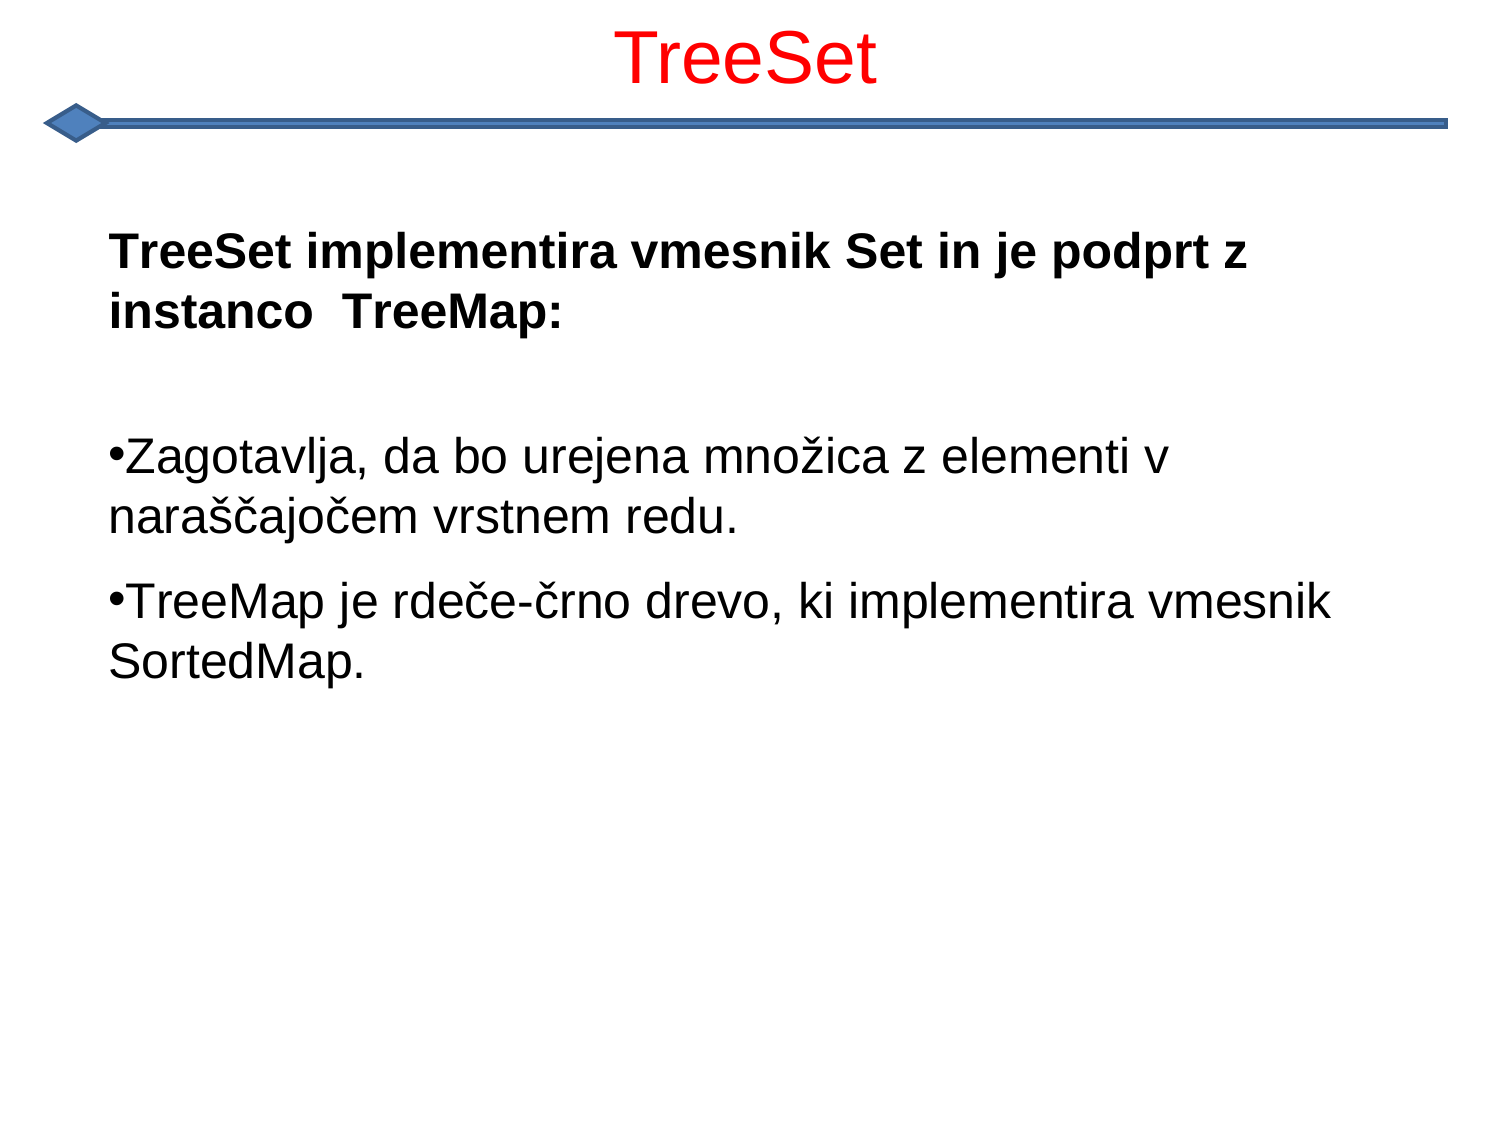

# TreeSet
TreeSet implementira vmesnik Set in je podprt z instanco TreeMap:
Zagotavlja, da bo urejena množica z elementi v naraščajočem vrstnem redu.
TreeMap je rdeče-črno drevo, ki implementira vmesnik SortedMap.